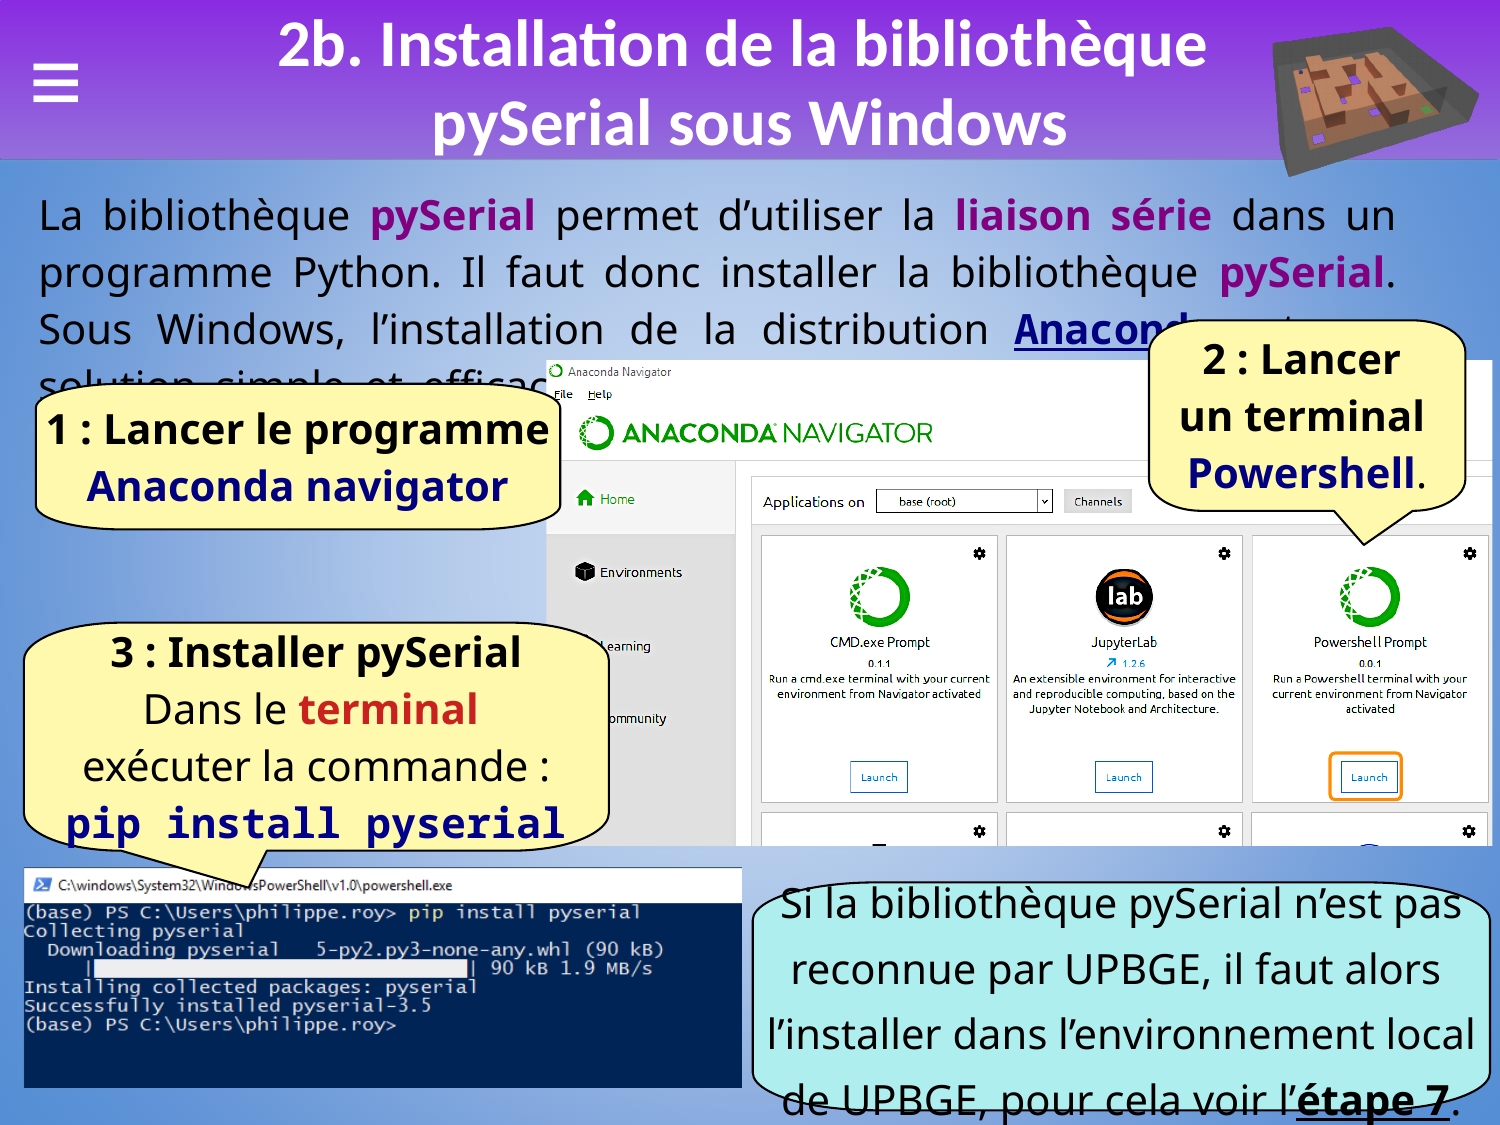

2b. Installation de la bibliothèque
pySerial sous Windows
≡
La bibliothèque pySerial permet d’utiliser la liaison série dans un programme Python. Il faut donc installer la bibliothèque pySerial. Sous Windows, l’installation de la distribution Anaconda est une solution simple et efficace de mettre en place un environnement Python.
2 : Lancer
un terminal
Powershell.
1 : Lancer le programme
Anaconda navigator
3 : Installer pySerial
Dans le terminal
exécuter la commande :
pip install pyserial
Si la bibliothèque pySerial n’est pas
reconnue par UPBGE, il faut alors
l’installer dans l’environnement local
de UPBGE, pour cela voir l’étape 7.